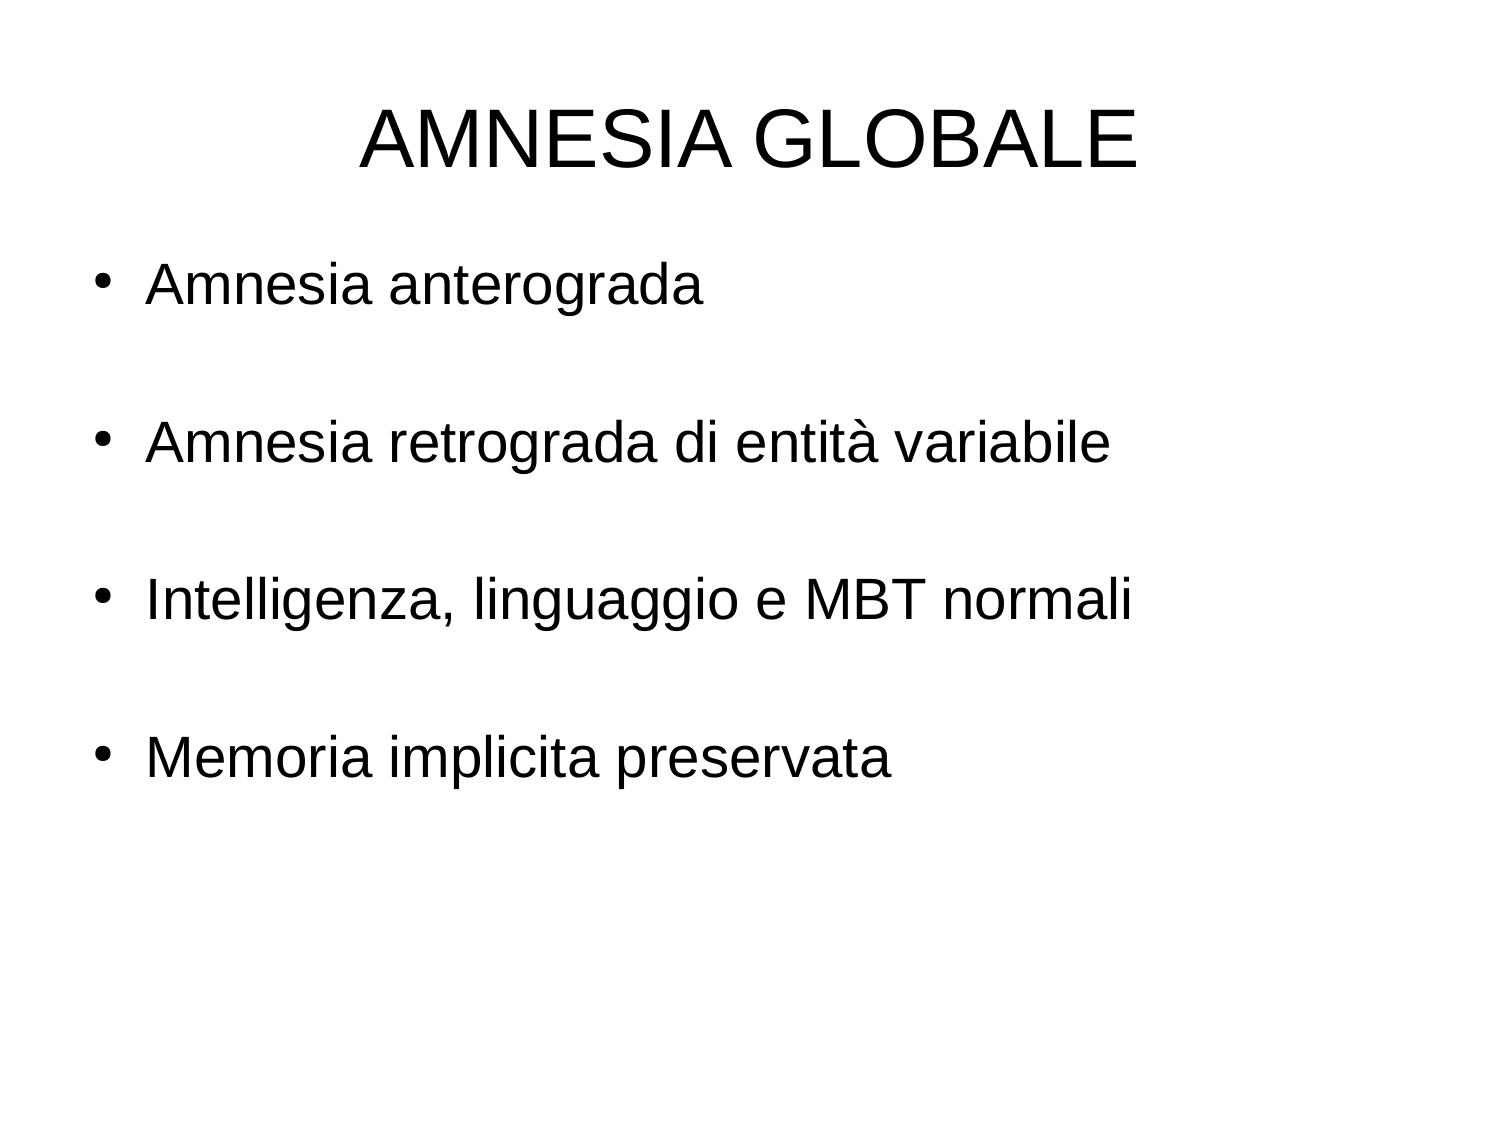

# AMNESIA GLOBALE
Amnesia anterograda
Amnesia retrograda di entità variabile
Intelligenza, linguaggio e MBT normali
Memoria implicita preservata